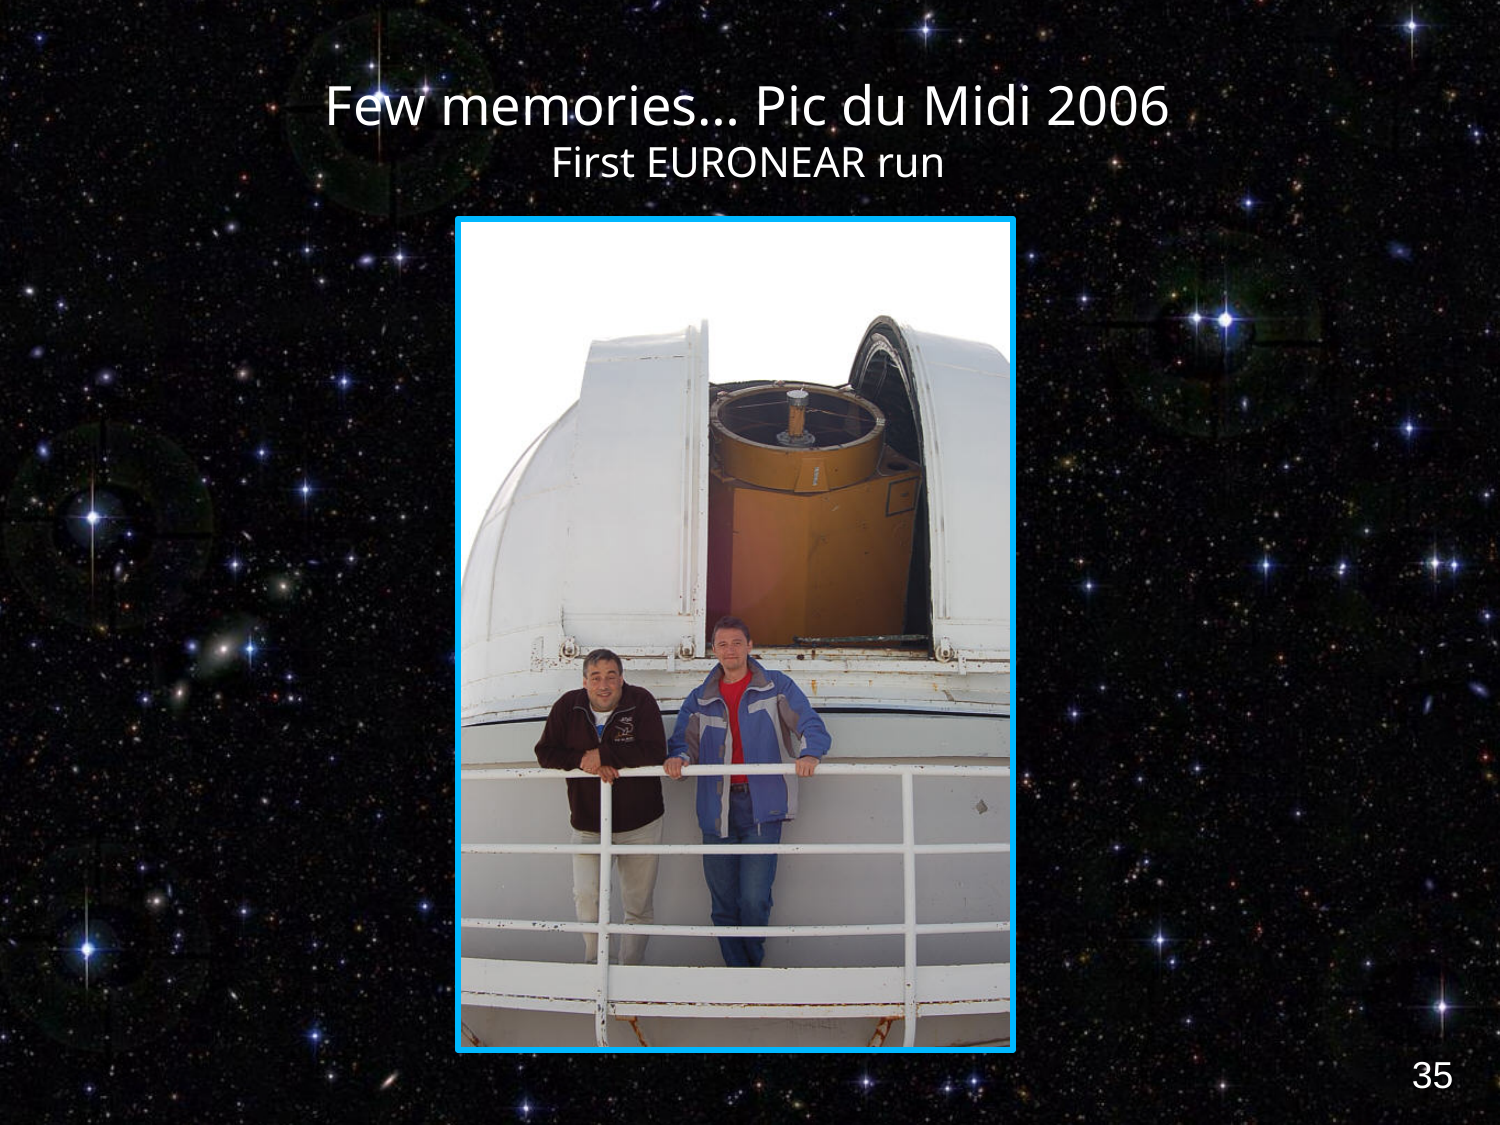

Few memories… Pic du Midi 2006
First EURONEAR run
35